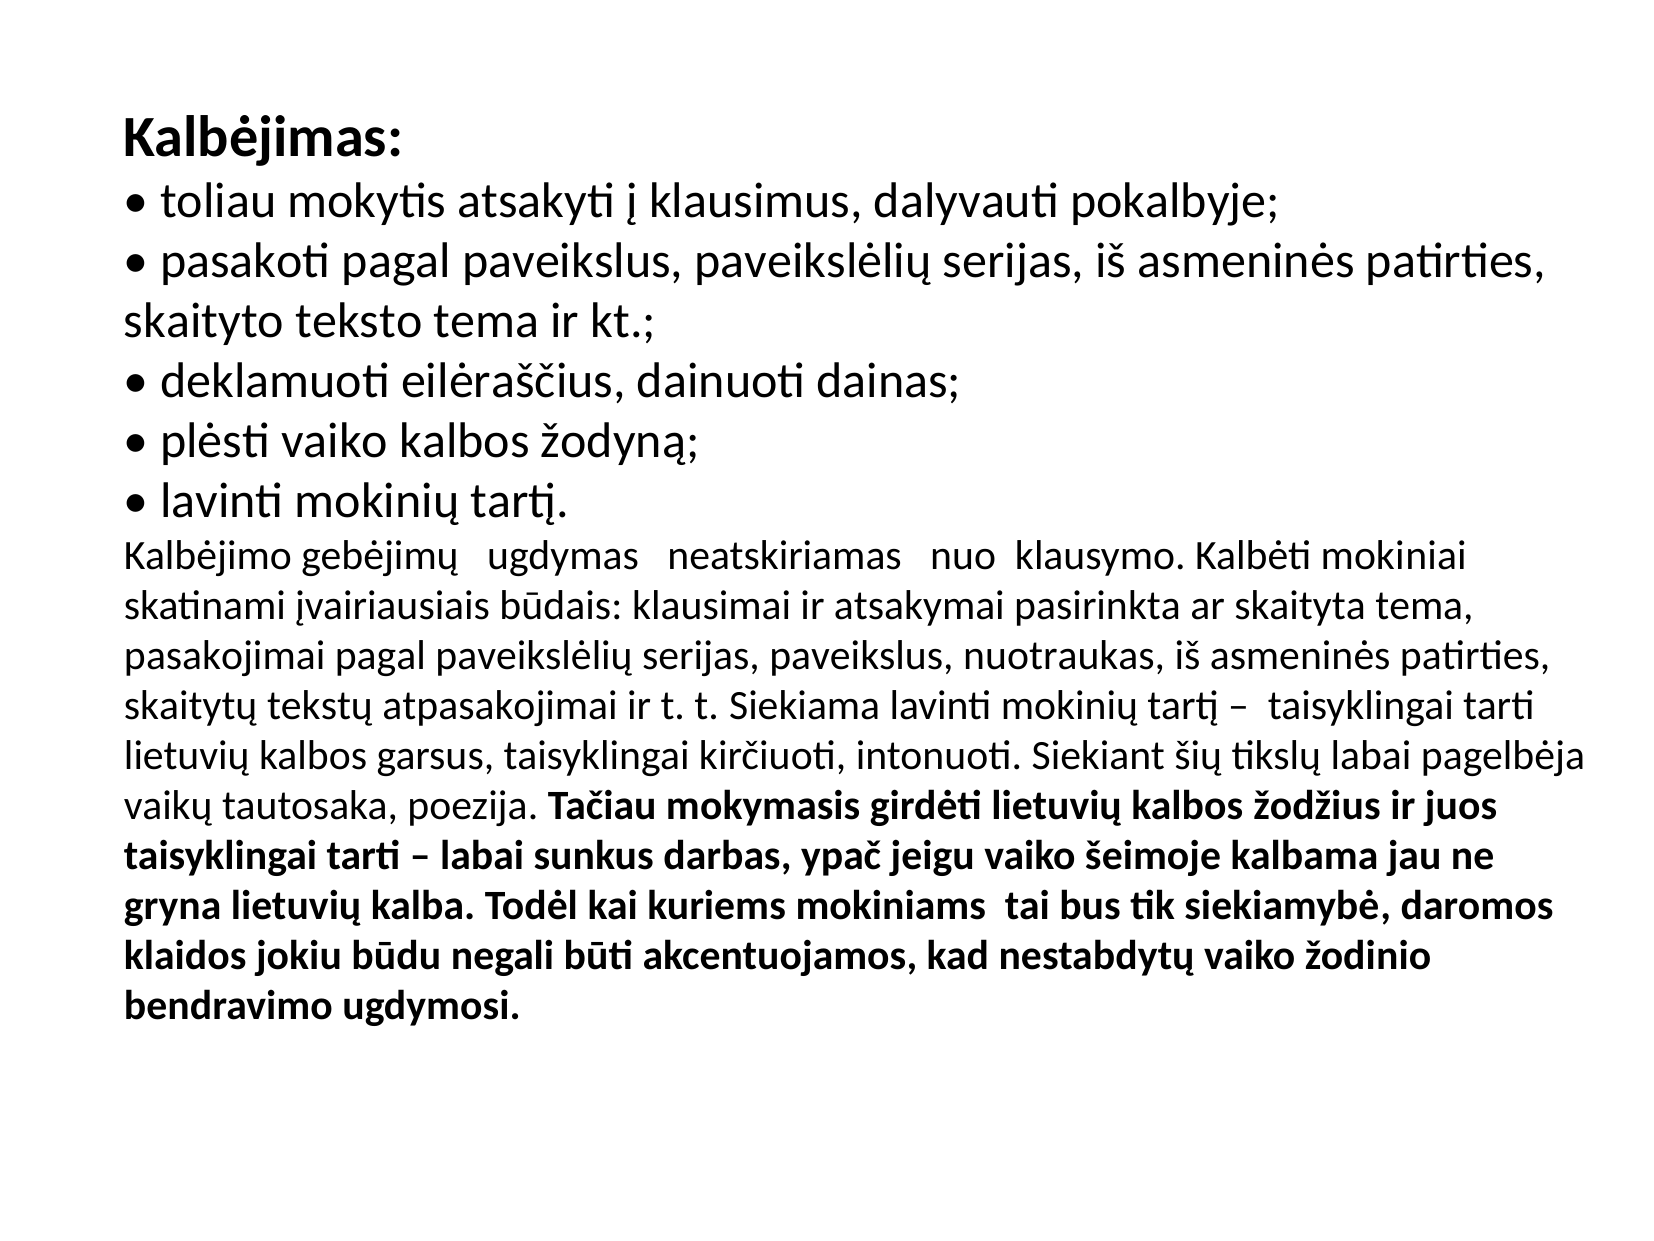

Kalbėjimas:
• toliau mokytis atsakyti į klausimus, dalyvauti pokalbyje;
• pasakoti pagal paveikslus, paveikslėlių serijas, iš asmeninės patirties, skaityto teksto tema ir kt.;
• deklamuoti eilėraščius, dainuoti dainas;
• plėsti vaiko kalbos žodyną;
• lavinti mokinių tartį.
Kalbėjimo gebėjimų ugdymas neatskiriamas nuo klausymo. Kalbėti mokiniai skatinami įvairiausiais būdais: klausimai ir atsakymai pasirinkta ar skaityta tema, pasakojimai pagal paveikslėlių serijas, paveikslus, nuotraukas, iš asmeninės patirties, skaitytų tekstų atpasakojimai ir t. t. Siekiama lavinti mokinių tartį – taisyklingai tarti lietuvių kalbos garsus, taisyklingai kirčiuoti, intonuoti. Siekiant šių tikslų labai pagelbėja vaikų tautosaka, poezija. Tačiau mokymasis girdėti lietuvių kalbos žodžius ir juos taisyklingai tarti – labai sunkus darbas, ypač jeigu vaiko šeimoje kalbama jau ne gryna lietuvių kalba. Todėl kai kuriems mokiniams tai bus tik siekiamybė, daromos klaidos jokiu būdu negali būti akcentuojamos, kad nestabdytų vaiko žodinio bendravimo ugdymosi.